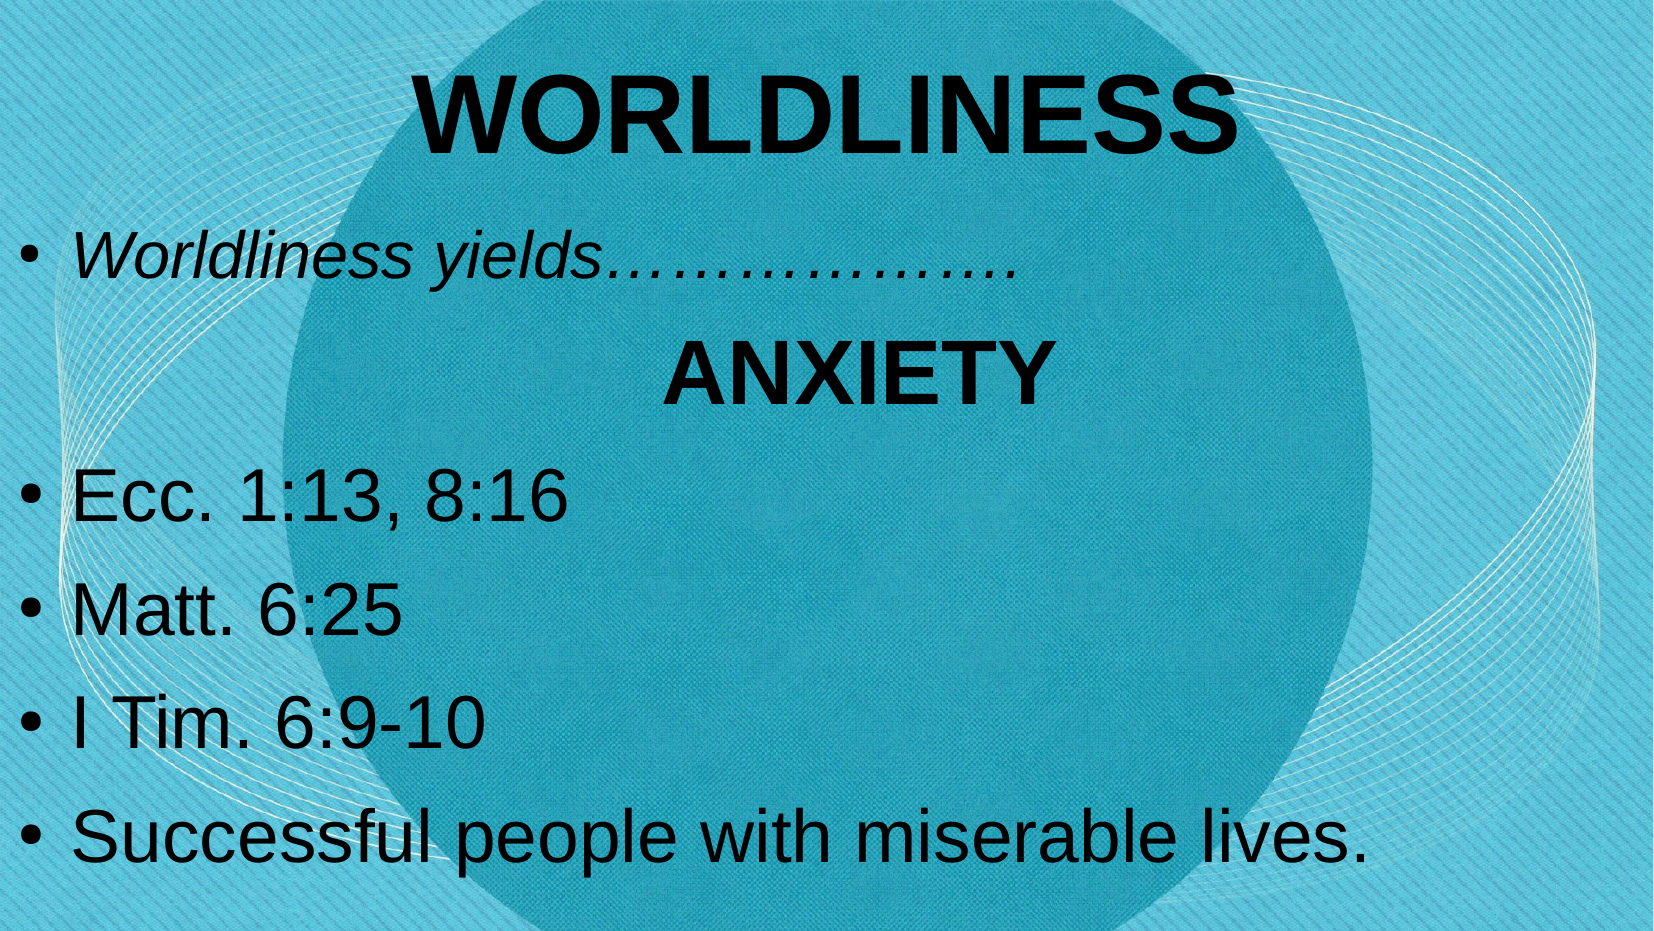

# WORLDLINESS
Worldliness yields……………….
ANXIETY
Ecc. 1:13, 8:16
Matt. 6:25
I Tim. 6:9-10
Successful people with miserable lives.